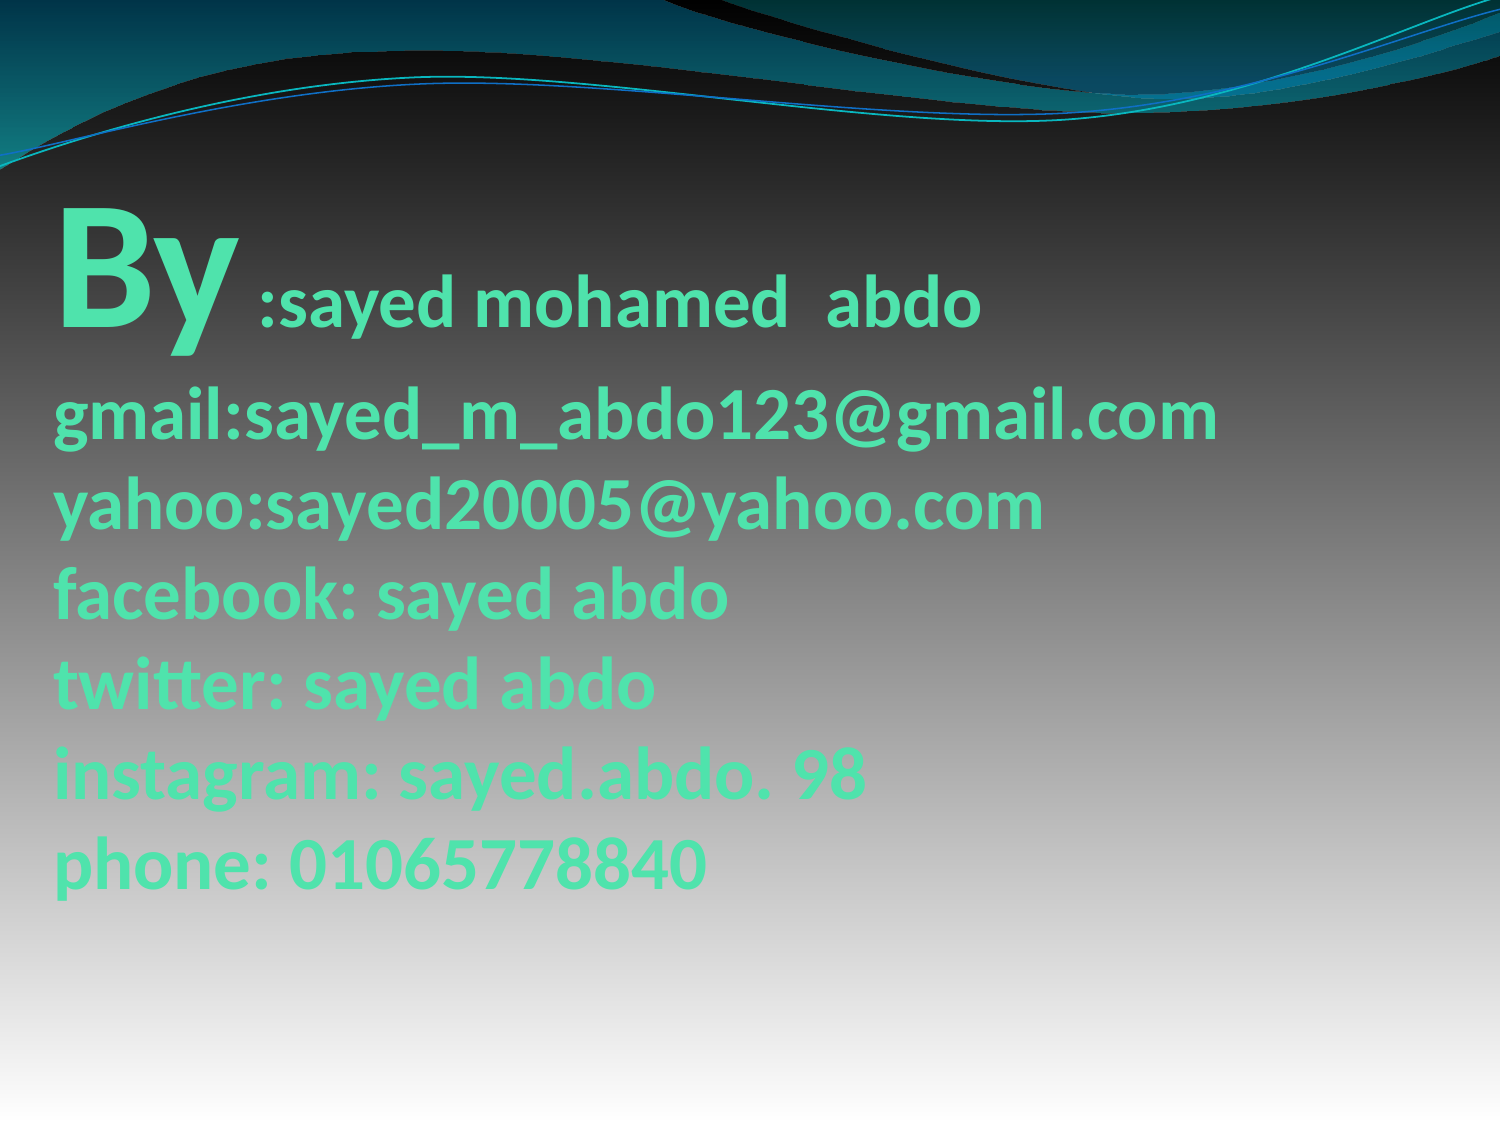

# By :sayed mohamed abdo gmail:sayed_m_abdo123@gmail.com yahoo:sayed20005@yahoo.com facebook: sayed abdo twitter: sayed abdo instagram: sayed.abdo. 98 phone: 01065778840